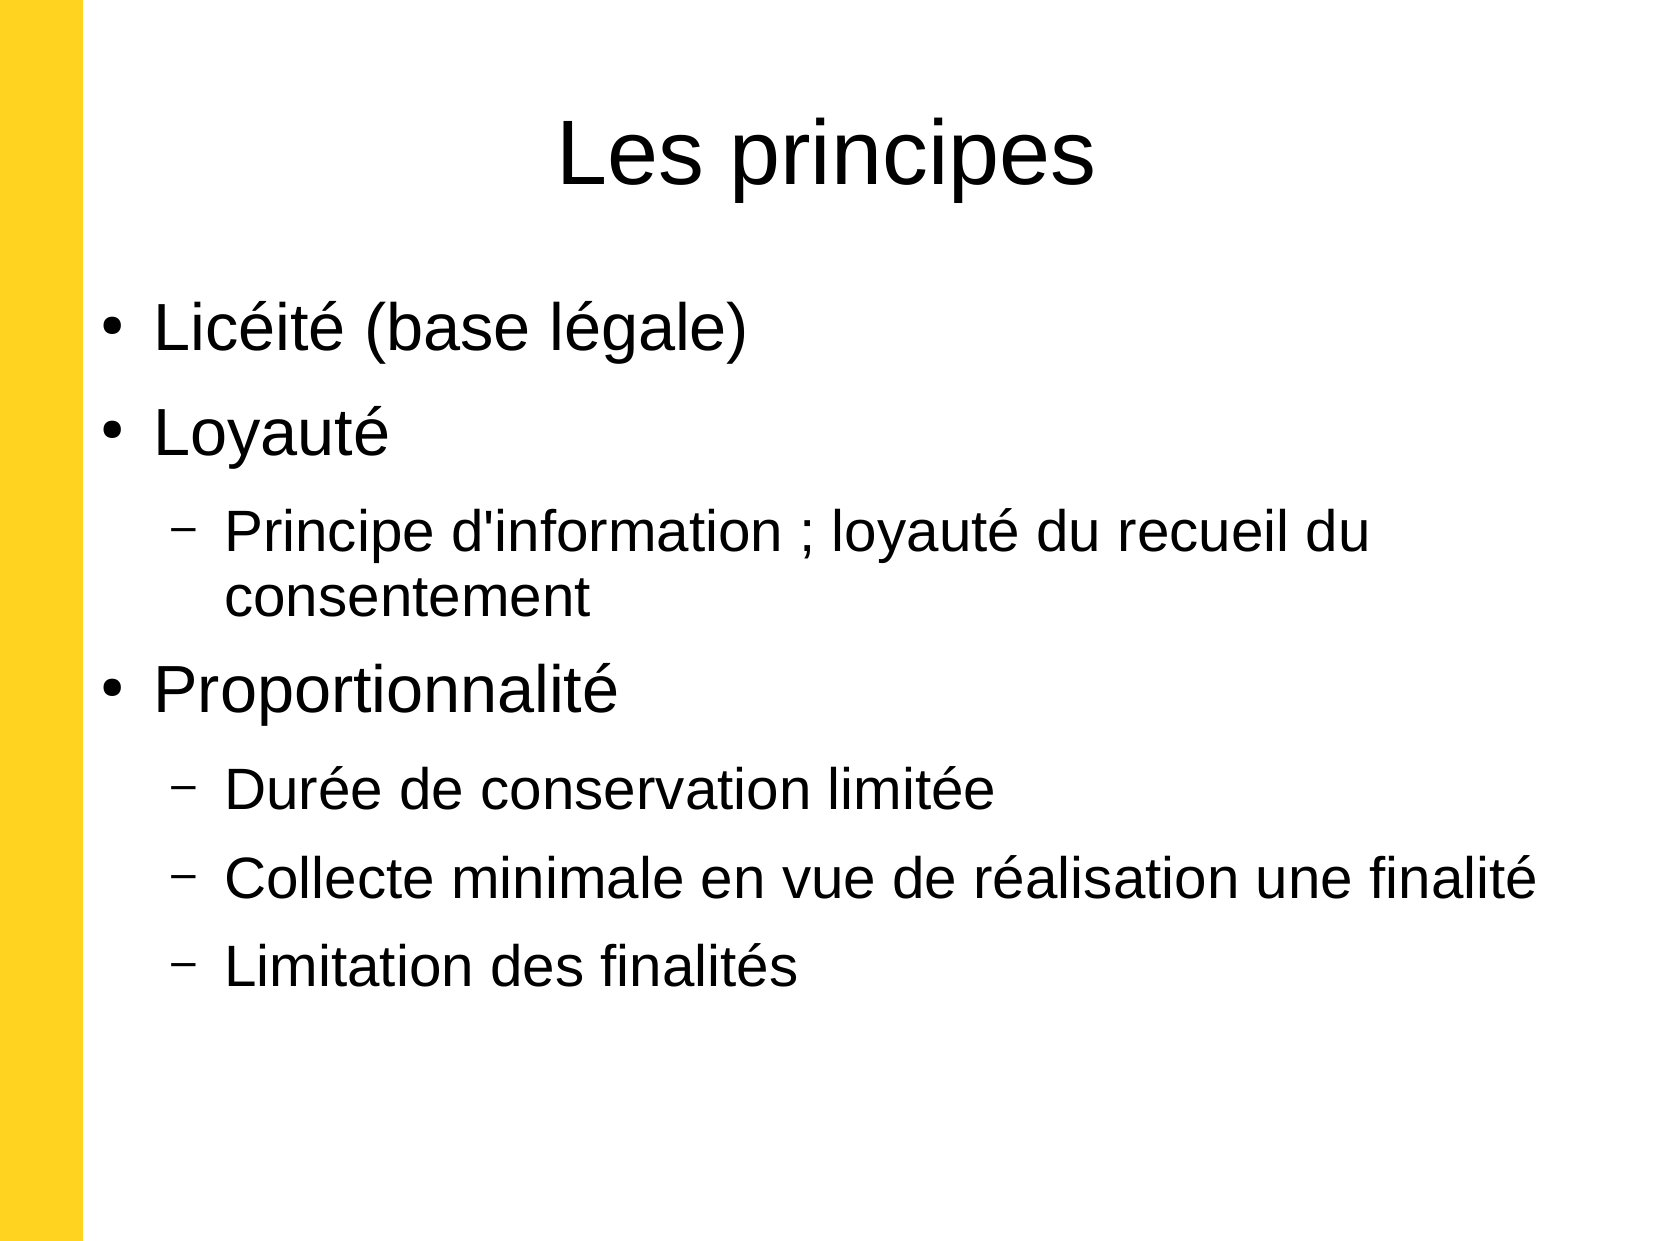

# Les principes
Licéité (base légale)
Loyauté
Principe d'information ; loyauté du recueil du consentement
Proportionnalité
Durée de conservation limitée
Collecte minimale en vue de réalisation une finalité
Limitation des finalités